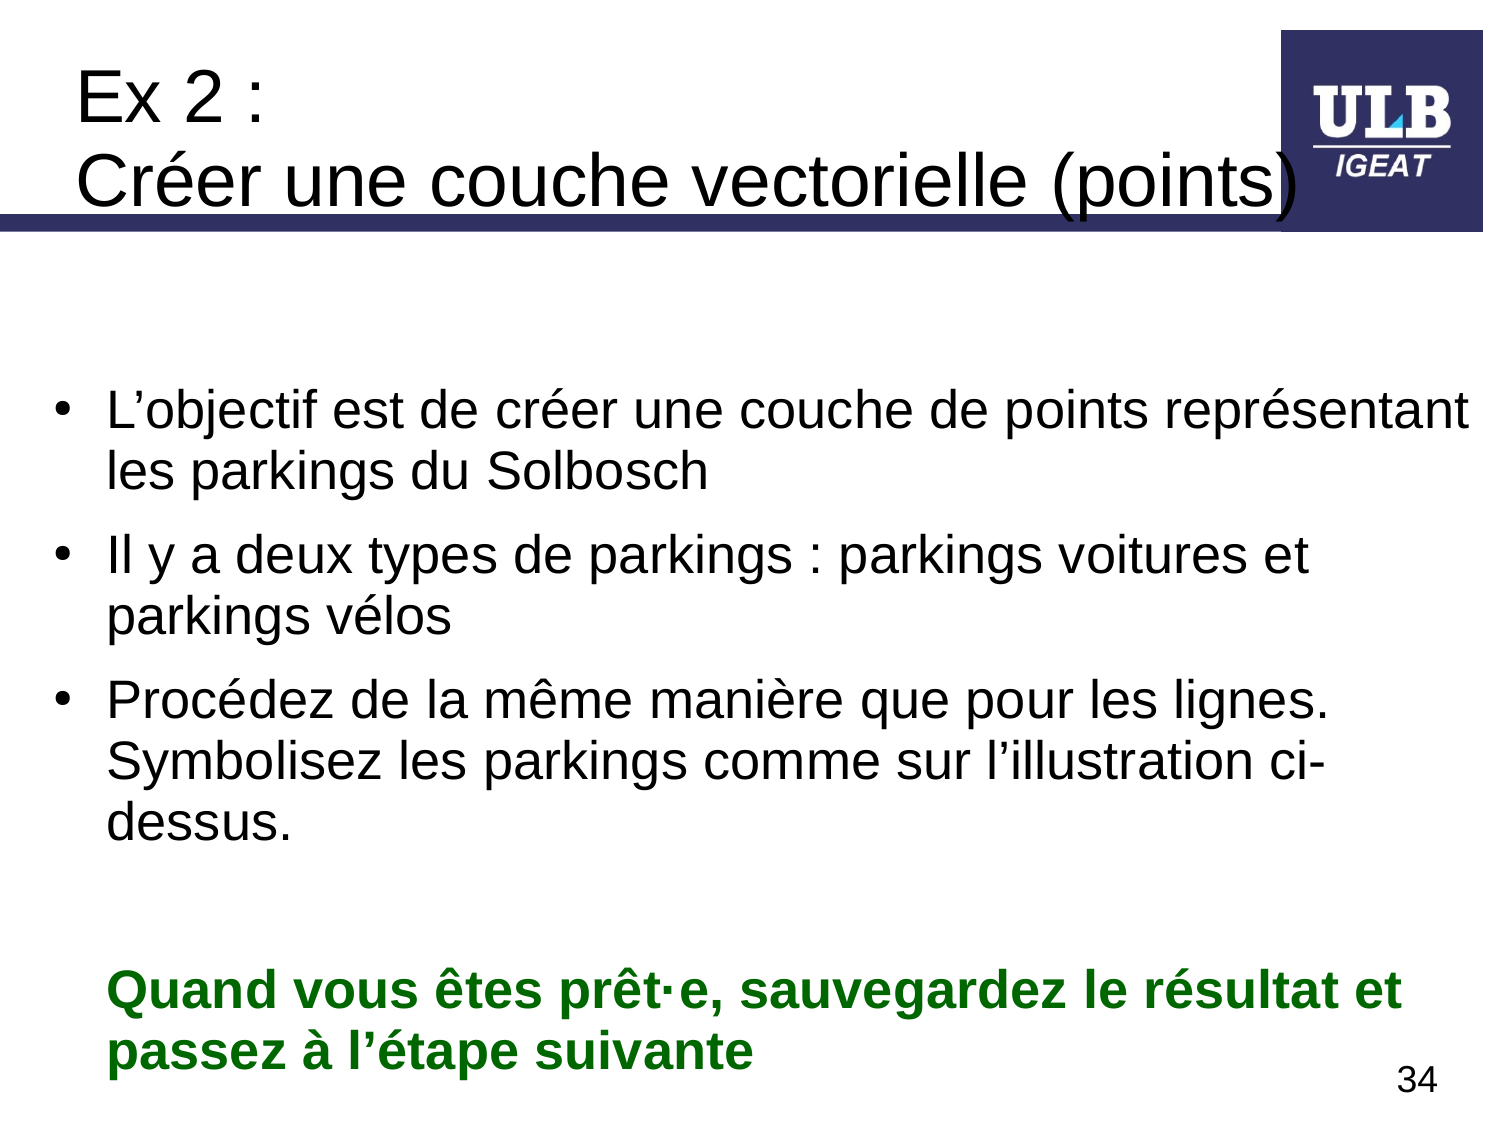

# Ex 2 : Créer une couche vectorielle (points)
L’objectif est de créer une couche de points représentant les parkings du Solbosch
Il y a deux types de parkings : parkings voitures et parkings vélos
Procédez de la même manière que pour les lignes. Symbolisez les parkings comme sur l’illustration ci-dessus.
Quand vous êtes prêt·e, sauvegardez le résultat et passez à l’étape suivante